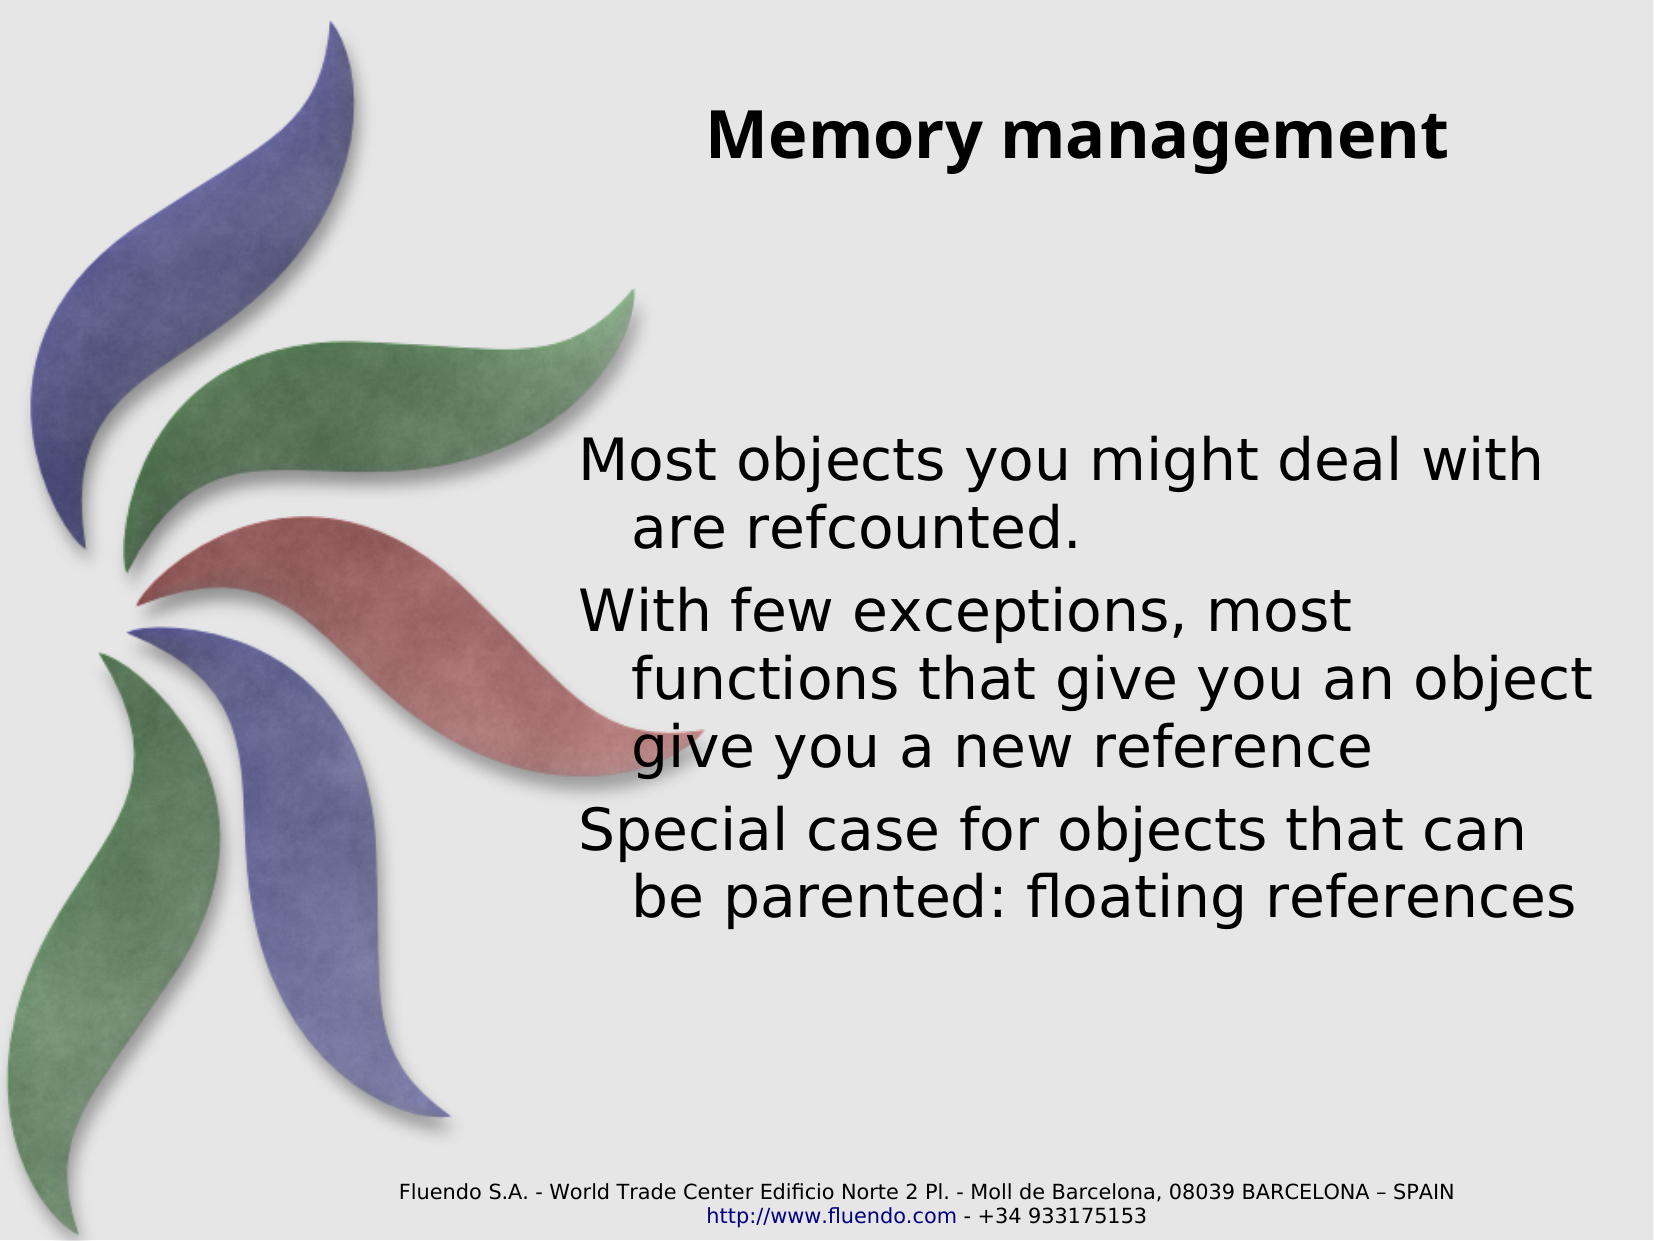

# Memory management
Most objects you might deal with are refcounted.
With few exceptions, most functions that give you an object give you a new reference
Special case for objects that can be parented: floating references